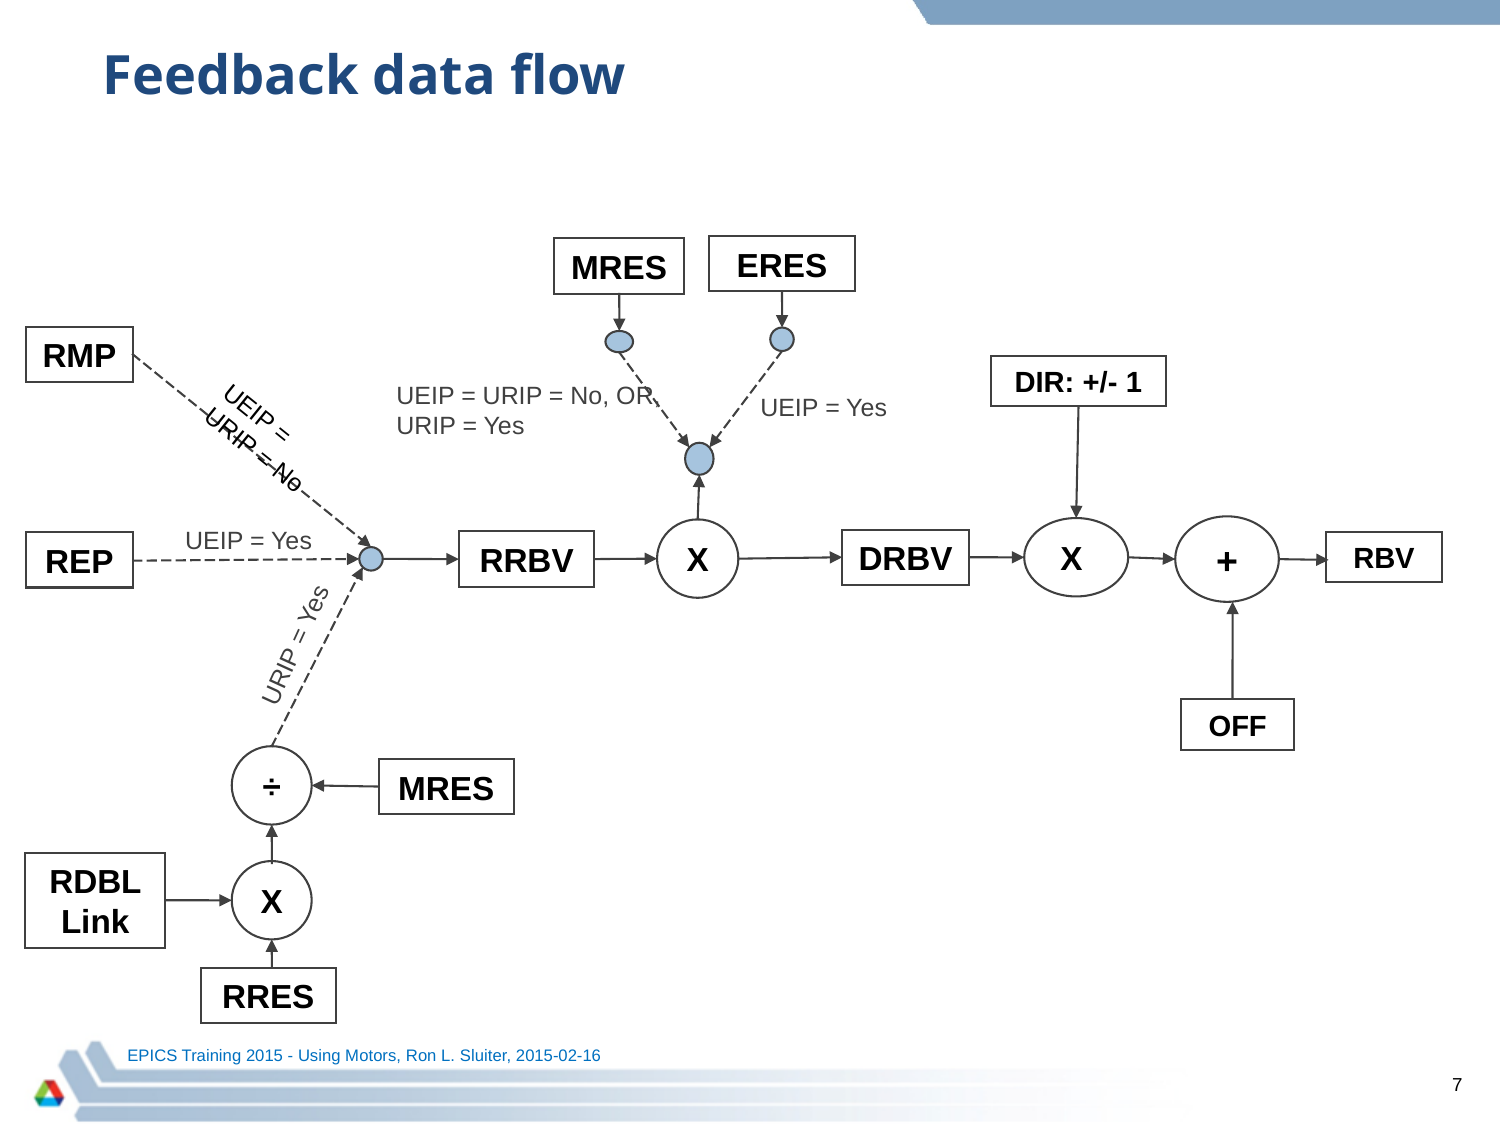

# Feedback data flow
ERES
MRES
RMP
DIR: +/- 1
UEIP = URIP = No, OR,
URIP = Yes
UEIP = Yes
UEIP = URIP = No
+
UEIP = Yes
X
X
DRBV
RRBV
RBV
REP
URIP = Yes
OFF
÷
MRES
RDBL Link
X
RRES